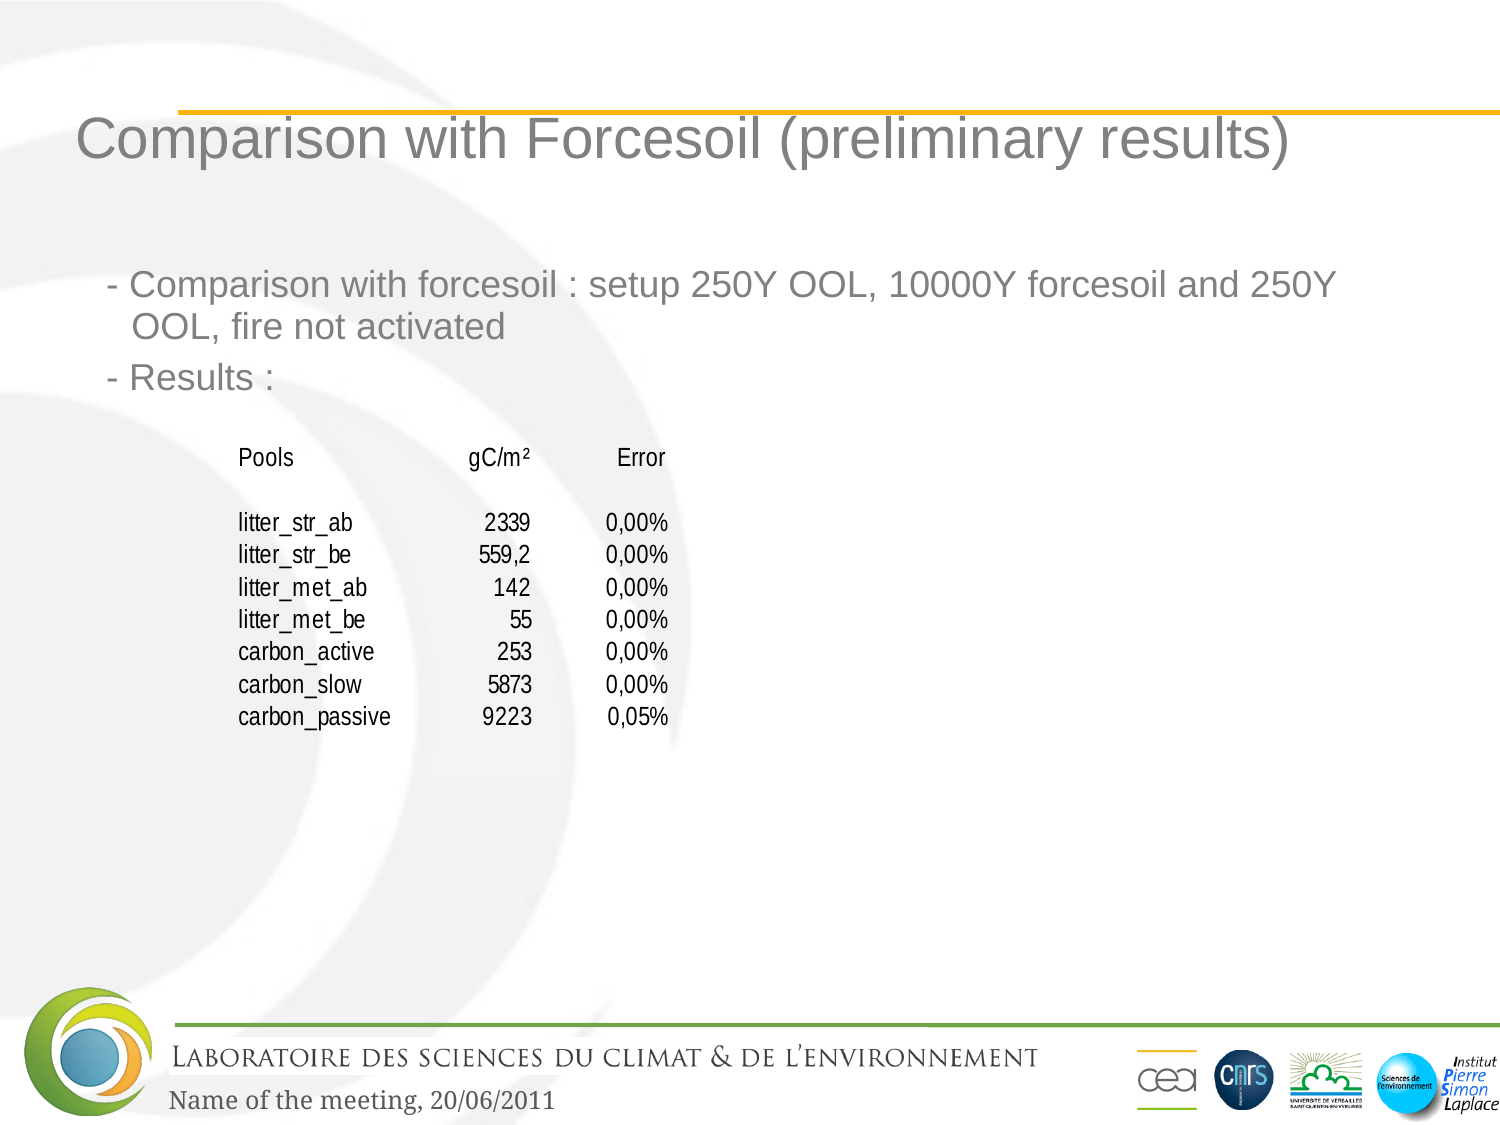

# Comparison with Forcesoil (preliminary results)
- Comparison with forcesoil : setup 250Y OOL, 10000Y forcesoil and 250Y OOL, fire not activated
- Results :